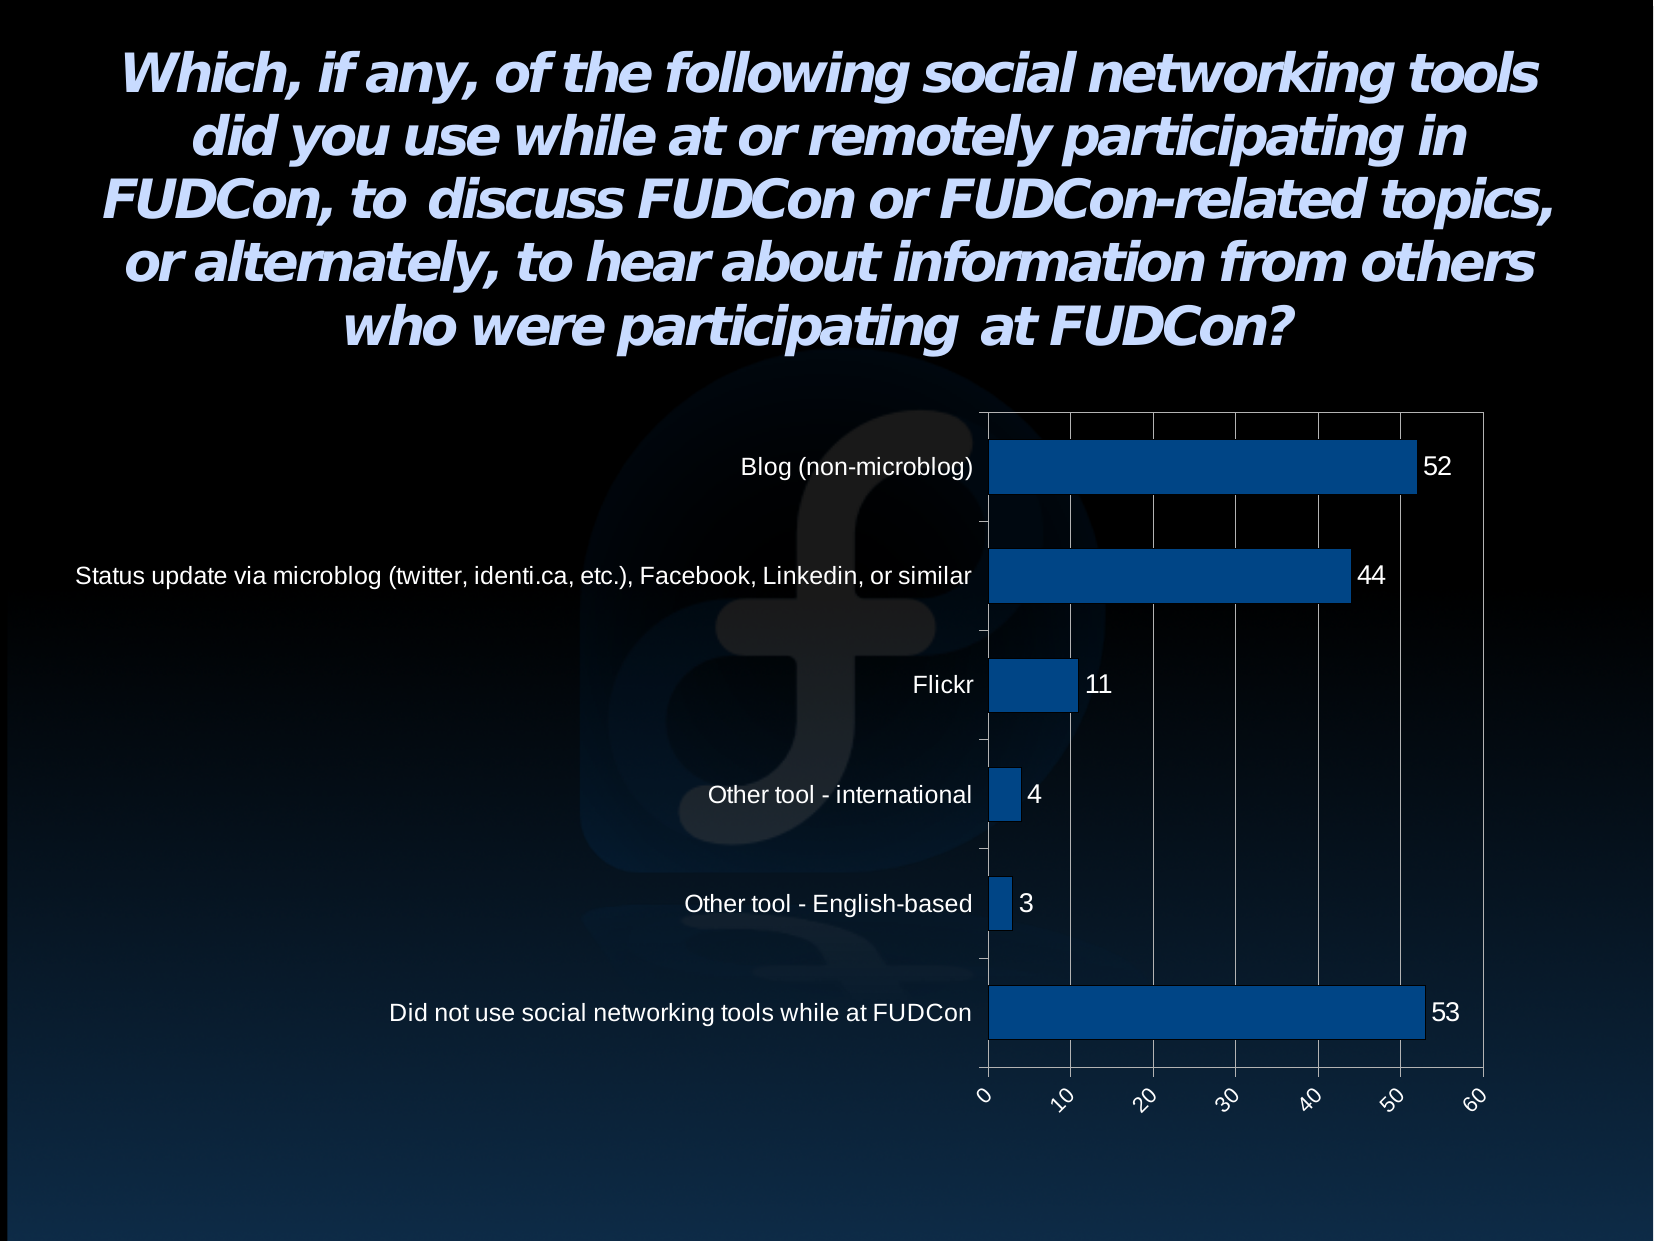

# Which, if any, of the following social networking tools did you use while at or remotely participating in FUDCon, to discuss FUDCon or FUDCon-related topics, or alternately, to hear about information from others who were participating at FUDCon?
### Chart
| Category | 119 Total Respondents |
|---|---|
| Blog (non-microblog) | 52.0 |
| Status update via microblog (twitter, identi.ca, etc.), Facebook, Linkedin, or similar | 44.0 |
| Flickr | 11.0 |
| Other tool - international | 4.0 |
| Other tool - English-based | 3.0 |
| Did not use social networking tools while at FUDCon | 53.0 |